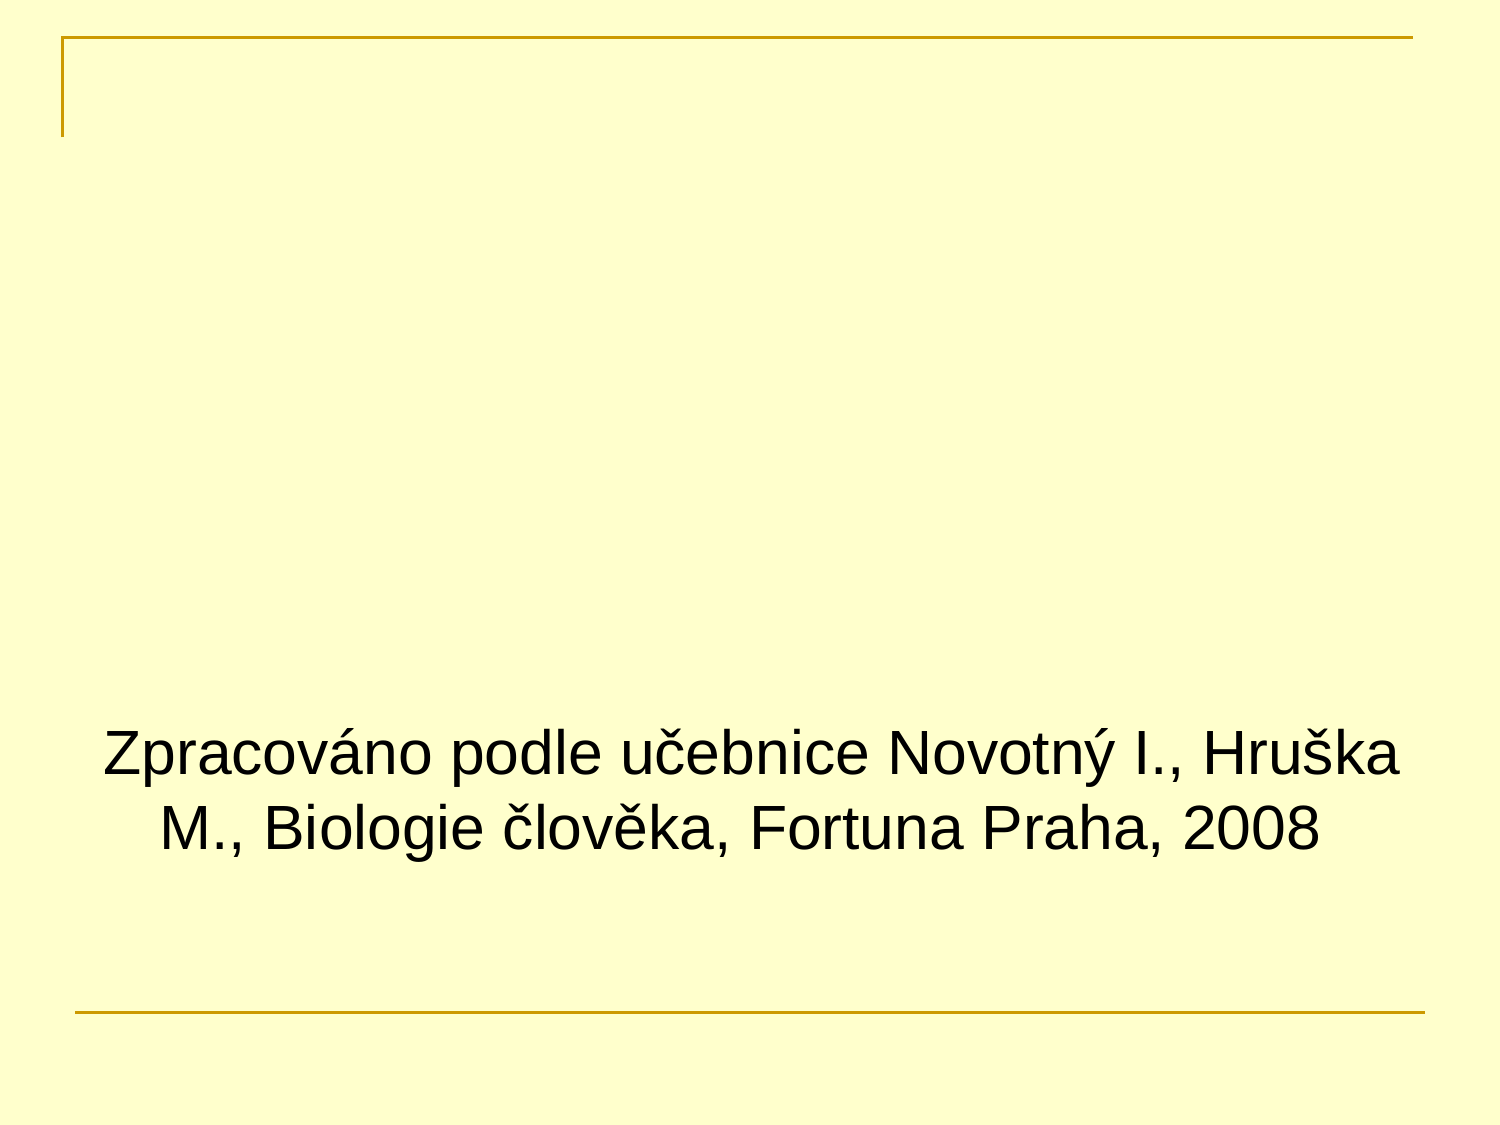

# Zpracováno podle učebnice Novotný I., Hruška M., Biologie člověka, Fortuna Praha, 2008